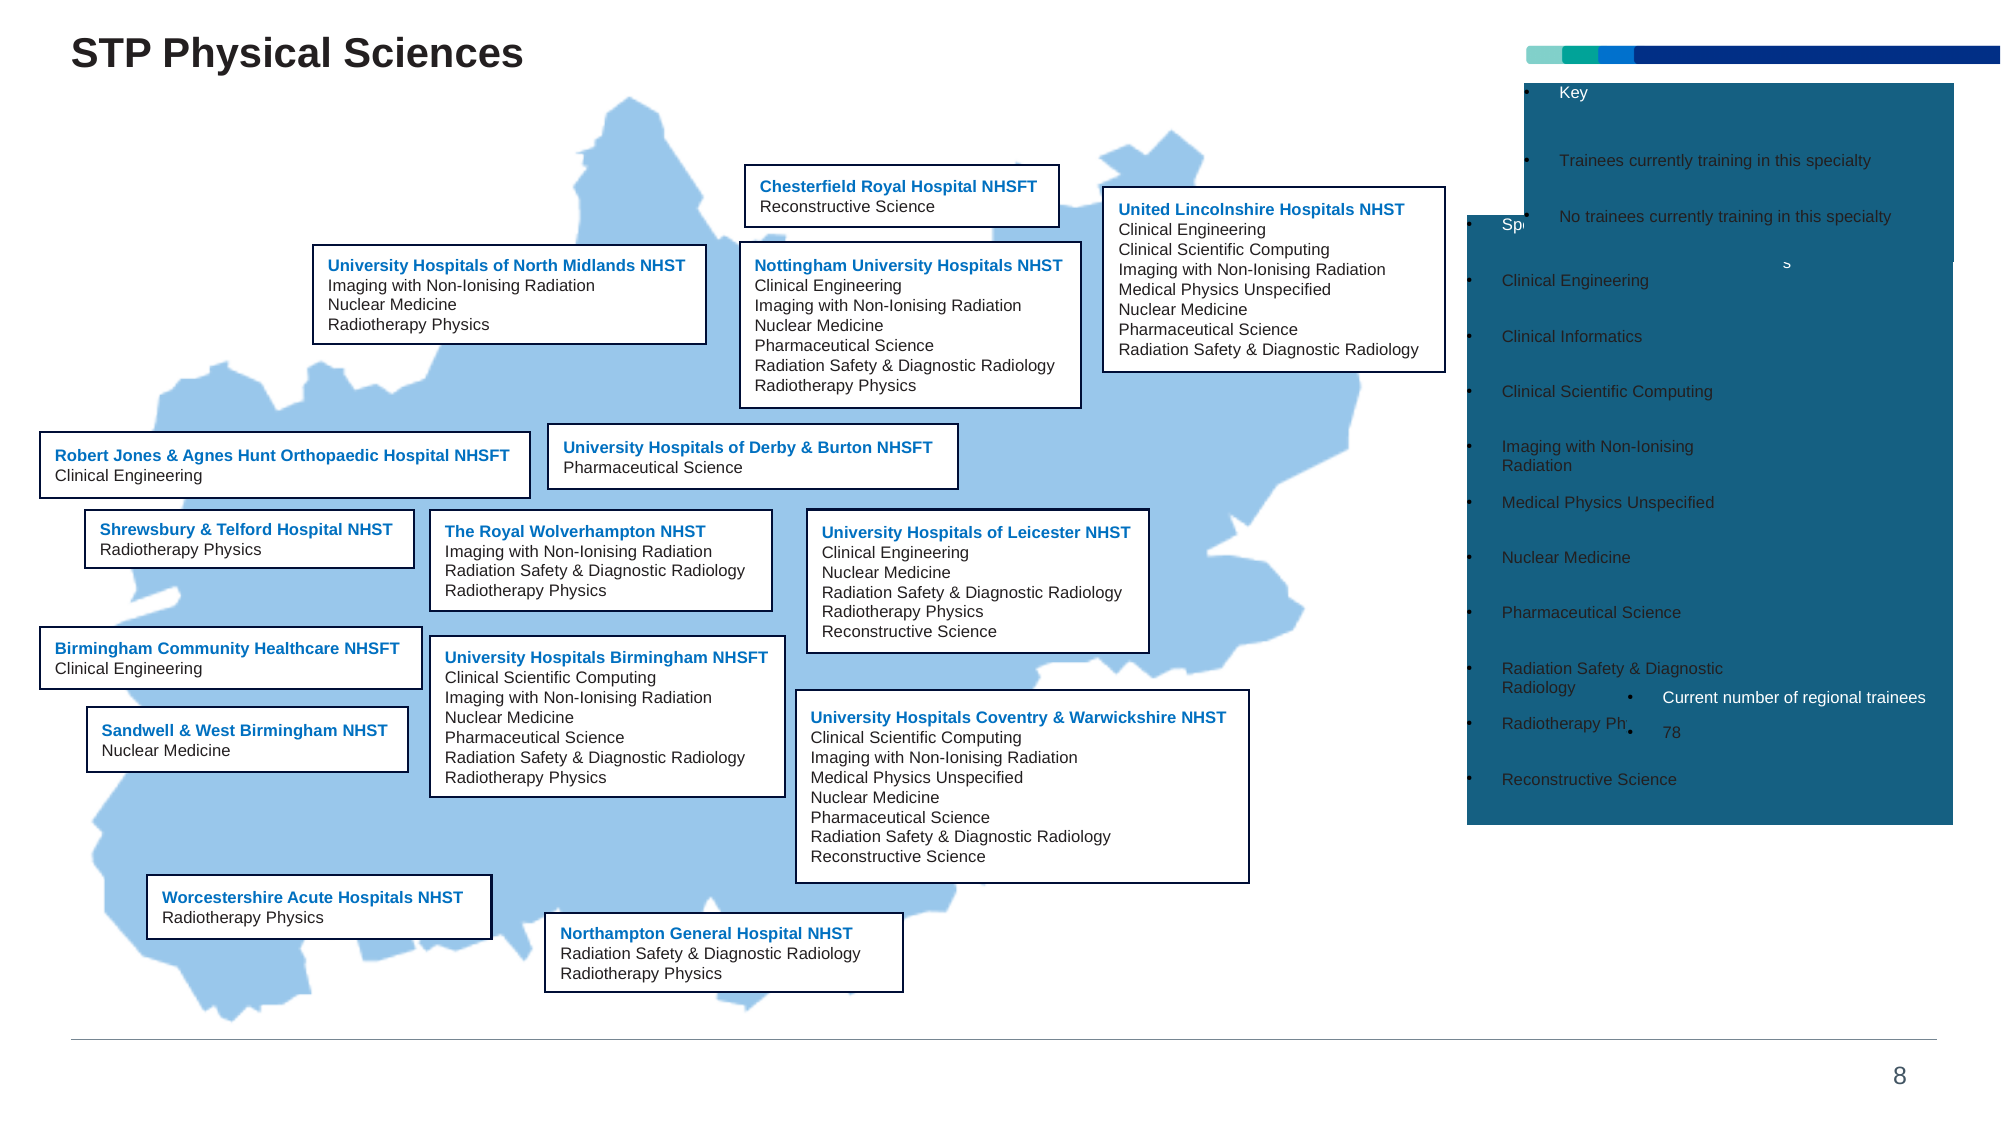

# STP Physical Sciences
| Key | |
| --- | --- |
| Trainees currently training in this specialty | |
| No trainees currently training in this specialty | |
Chesterfield Royal Hospital NHSFT
Reconstructive Science
United Lincolnshire Hospitals NHST
Clinical Engineering
Clinical Scientific Computing
Imaging with Non-Ionising Radiation
Medical Physics Unspecified
Nuclear Medicine
Pharmaceutical Science
Radiation Safety & Diagnostic Radiology
| Specialty | West Midlands | East Midlands |
| --- | --- | --- |
| Clinical Engineering | | |
| Clinical Informatics | | |
| Clinical Scientific Computing | | |
| Imaging with Non-Ionising Radiation | | |
| Medical Physics Unspecified | | |
| Nuclear Medicine | | |
| Pharmaceutical Science | | |
| Radiation Safety & Diagnostic Radiology | | |
| Radiotherapy Physics | | |
| Reconstructive Science | | |
Nottingham University Hospitals NHST
Clinical Engineering
Imaging with Non-Ionising Radiation
Nuclear Medicine
Pharmaceutical Science
Radiation Safety & Diagnostic Radiology
Radiotherapy Physics
University Hospitals of North Midlands NHST
Imaging with Non-Ionising Radiation
Nuclear Medicine
Radiotherapy Physics
University Hospitals of Derby & Burton NHSFT
Pharmaceutical Science
Robert Jones & Agnes Hunt Orthopaedic Hospital NHSFT
Clinical Engineering
The Royal Wolverhampton NHST
Imaging with Non-Ionising Radiation
Radiation Safety & Diagnostic Radiology
Radiotherapy Physics
University Hospitals of Leicester NHST
Clinical Engineering
Nuclear Medicine
Radiation Safety & Diagnostic Radiology
Radiotherapy Physics
Reconstructive Science
Shrewsbury & Telford Hospital NHST
Radiotherapy Physics
Birmingham Community Healthcare NHSFT
Clinical Engineering
University Hospitals Birmingham NHSFT
Clinical Scientific Computing
Imaging with Non-Ionising Radiation
Nuclear Medicine
Pharmaceutical Science
Radiation Safety & Diagnostic Radiology
Radiotherapy Physics
| Current number of regional trainees |
| --- |
| 78 |
University Hospitals Coventry & Warwickshire NHST
Clinical Scientific Computing
Imaging with Non-Ionising Radiation
Medical Physics Unspecified
Nuclear Medicine
Pharmaceutical Science
Radiation Safety & Diagnostic Radiology
Reconstructive Science
Sandwell & West Birmingham NHST
Nuclear Medicine
Worcestershire Acute Hospitals NHST
Radiotherapy Physics
Northampton General Hospital NHST
Radiation Safety & Diagnostic Radiology
Radiotherapy Physics